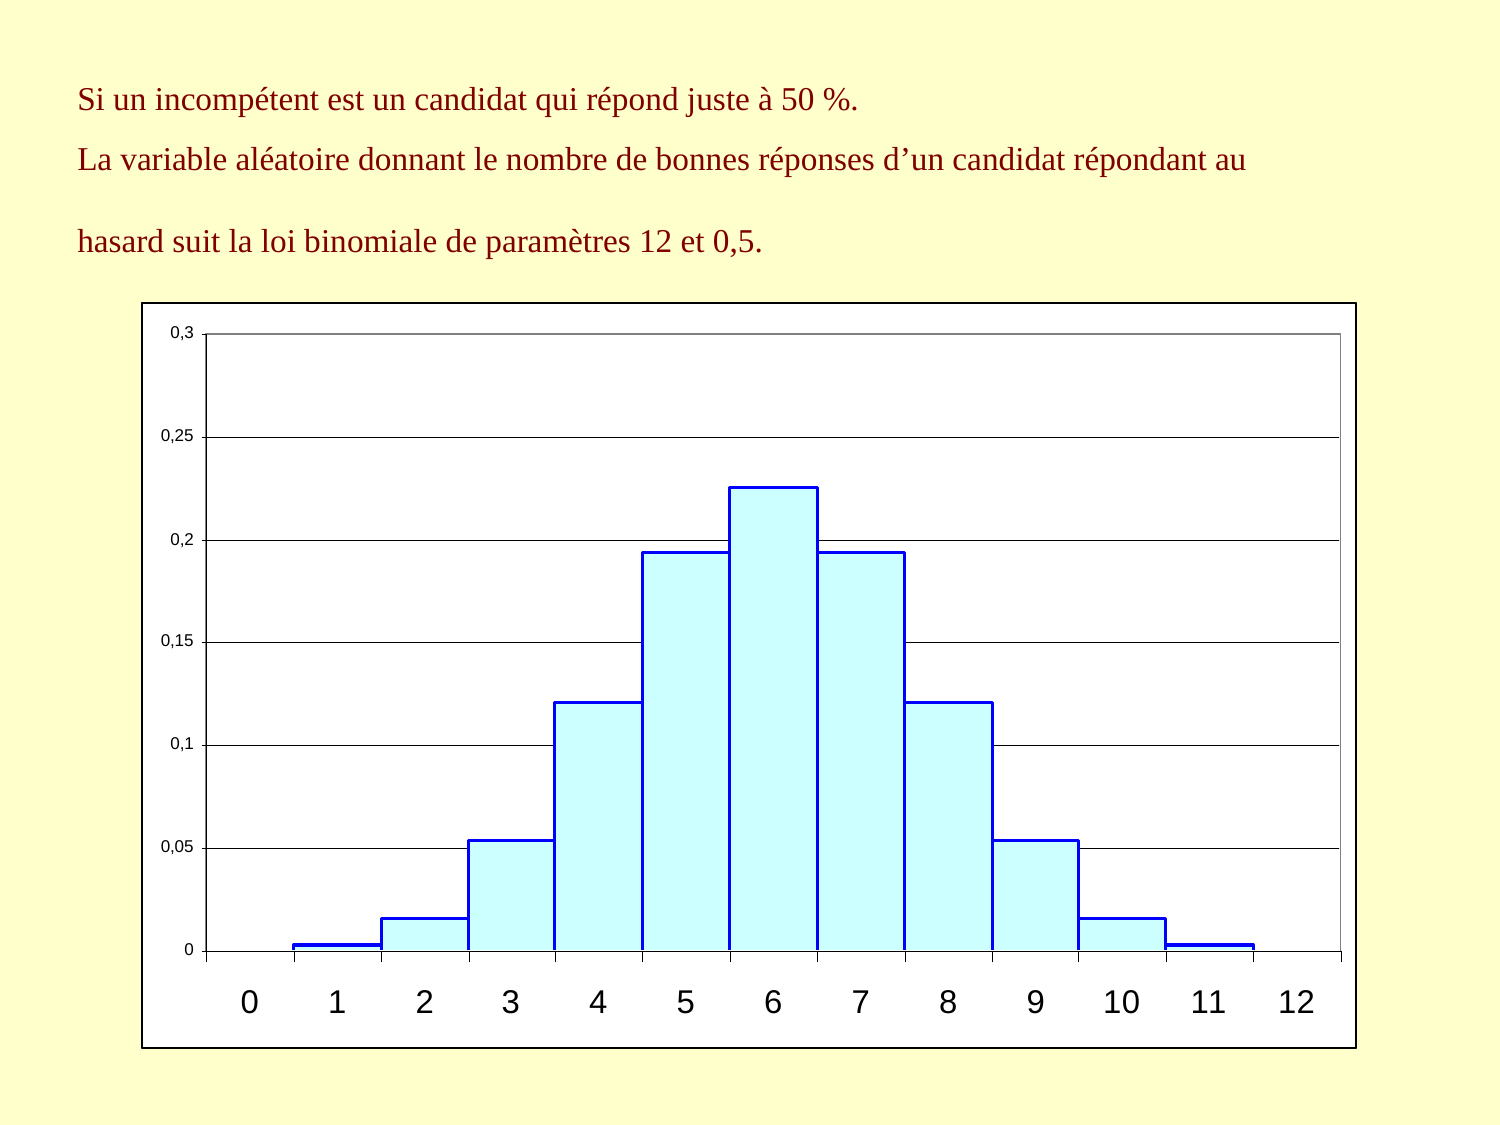

# Si un incompétent est un candidat qui répond juste à 50 %.
La variable aléatoire donnant le nombre de bonnes réponses d’un candidat répondant au hasard suit la loi binomiale de paramètres 12 et 0,5.